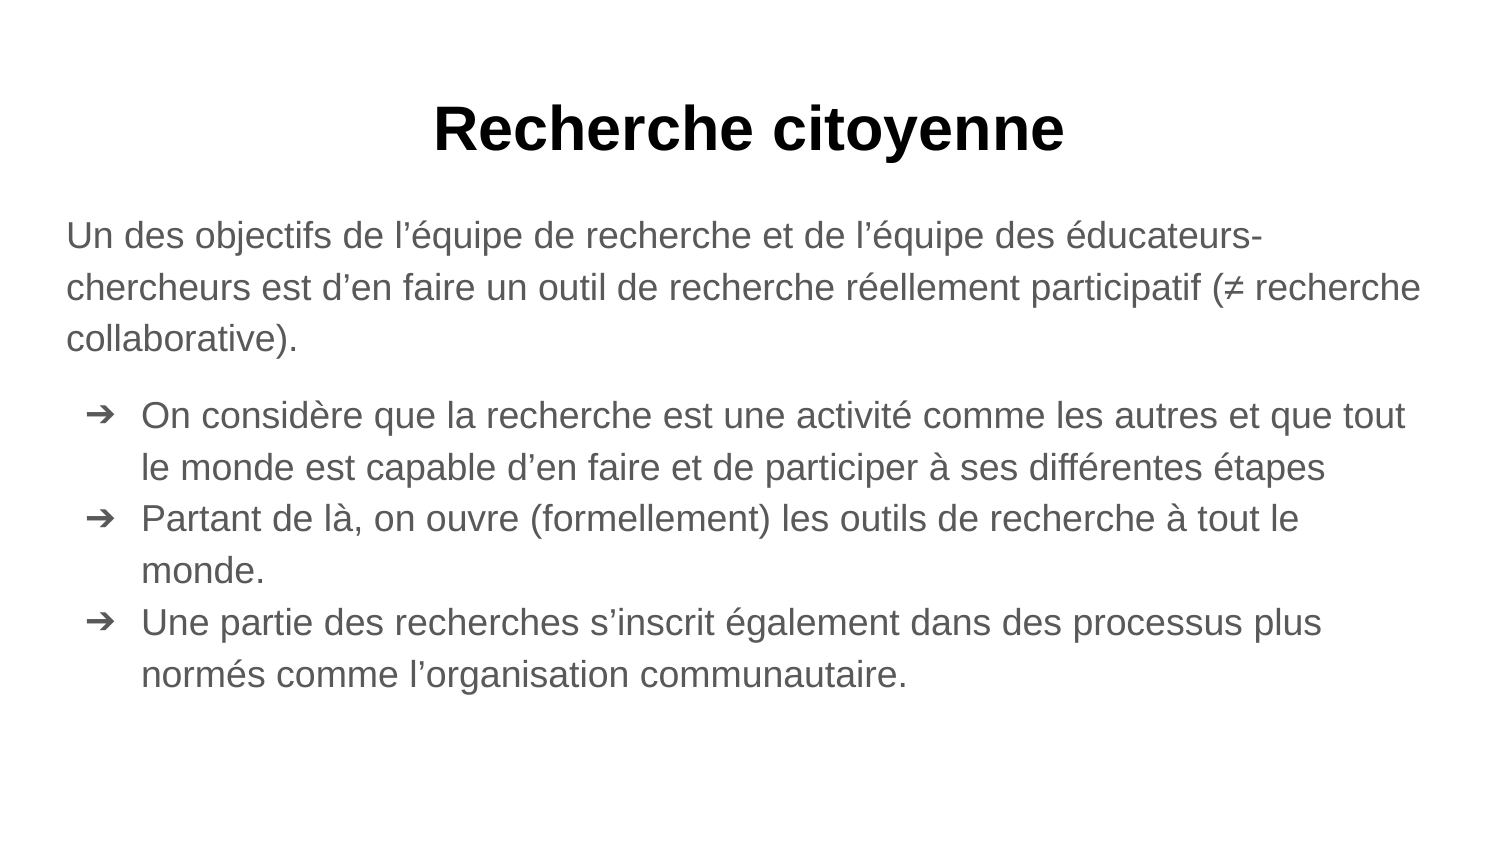

# Recherche citoyenne
Un des objectifs de l’équipe de recherche et de l’équipe des éducateurs-chercheurs est d’en faire un outil de recherche réellement participatif (≠ recherche collaborative).
On considère que la recherche est une activité comme les autres et que tout le monde est capable d’en faire et de participer à ses différentes étapes
Partant de là, on ouvre (formellement) les outils de recherche à tout le monde.
Une partie des recherches s’inscrit également dans des processus plus normés comme l’organisation communautaire.